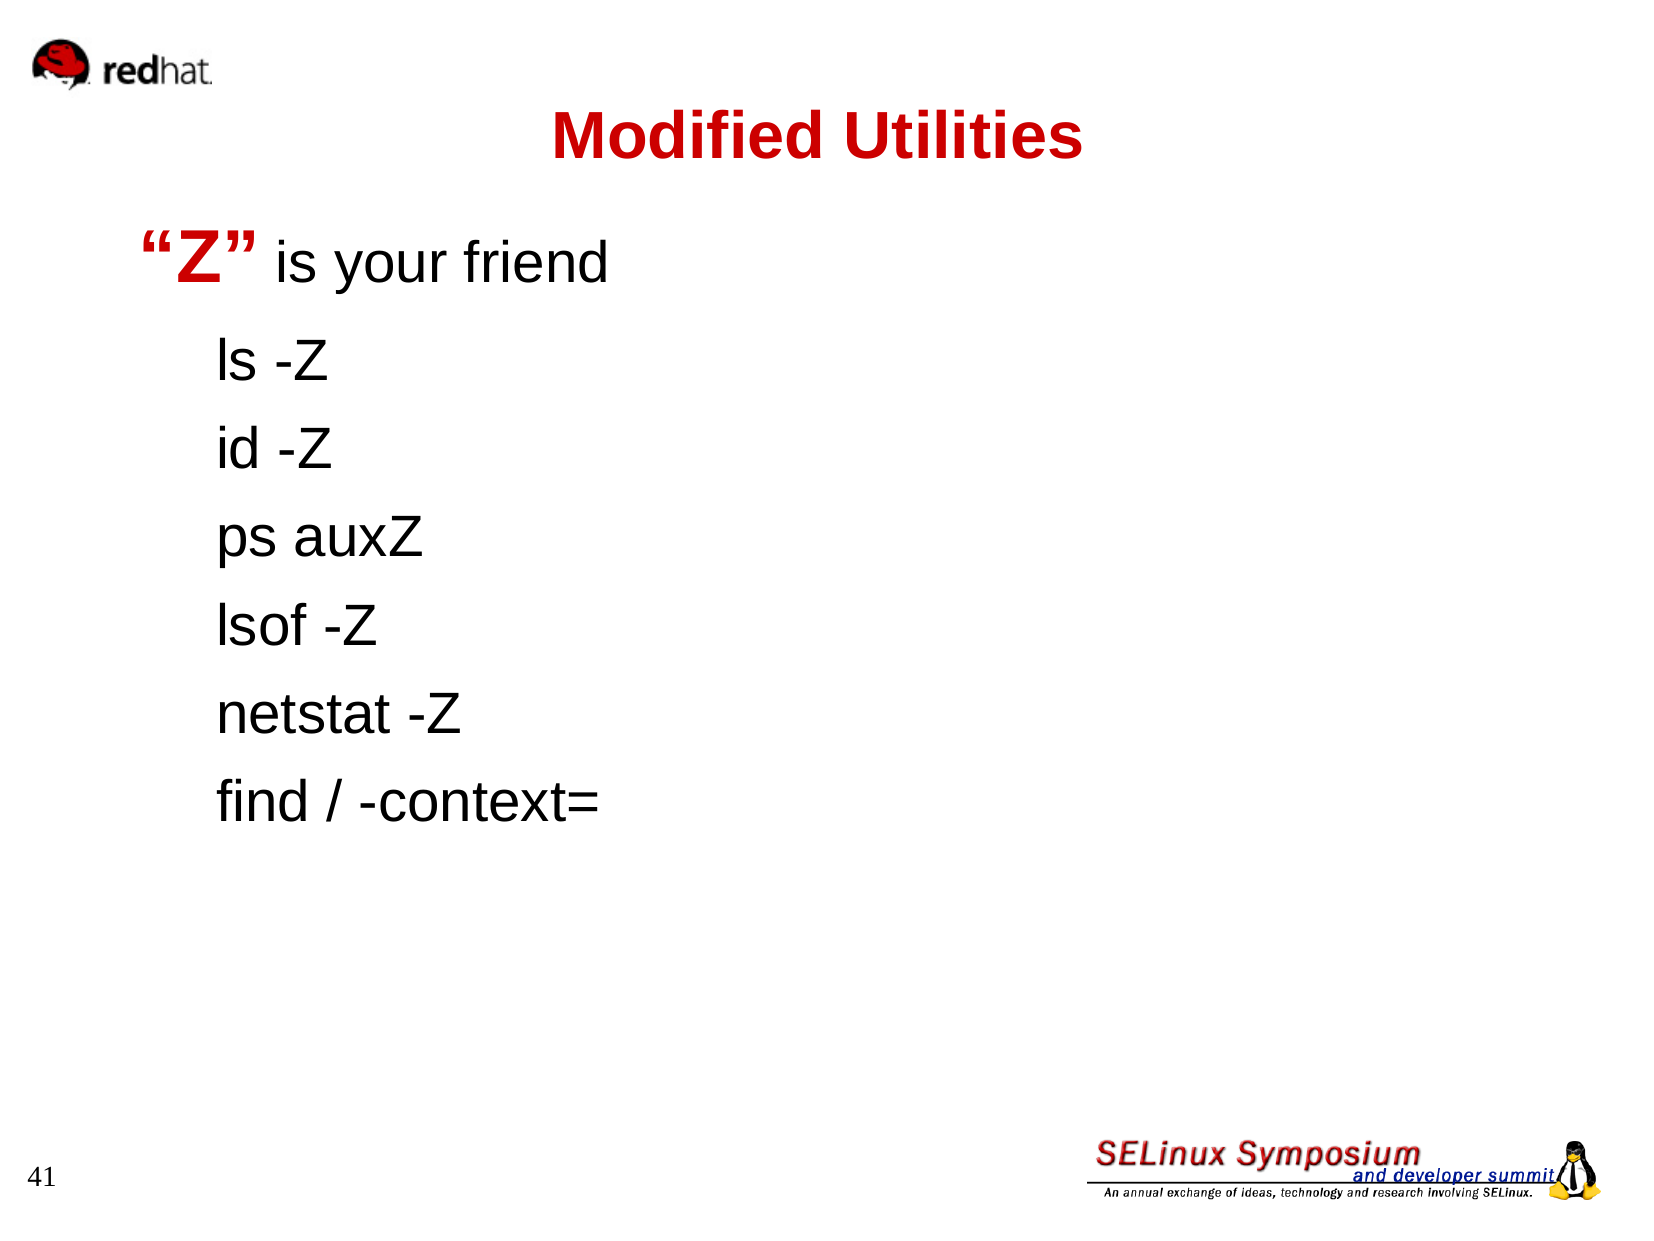

# Modified Utilities
“Z” is your friend
ls -Z
id -Z
ps auxZ
lsof -Z
netstat -Z
find / -context=